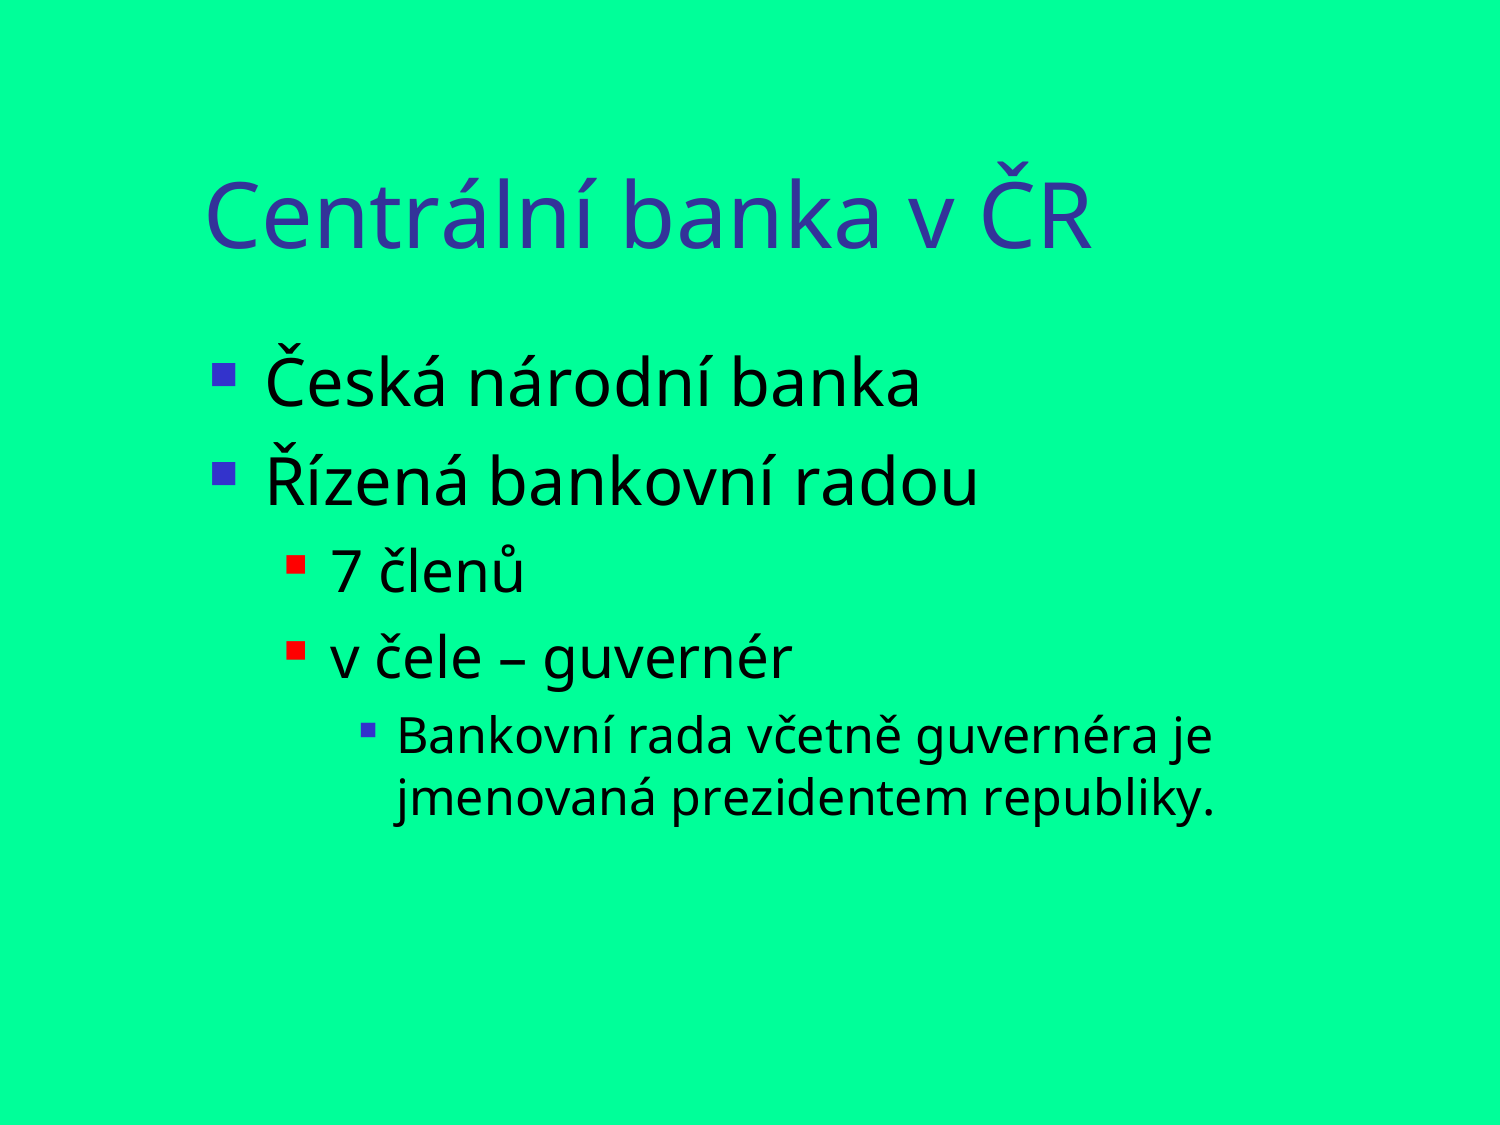

# Centrální banka v ČR
Česká národní banka
Řízená bankovní radou
7 členů
v čele – guvernér
Bankovní rada včetně guvernéra je jmenovaná prezidentem republiky.